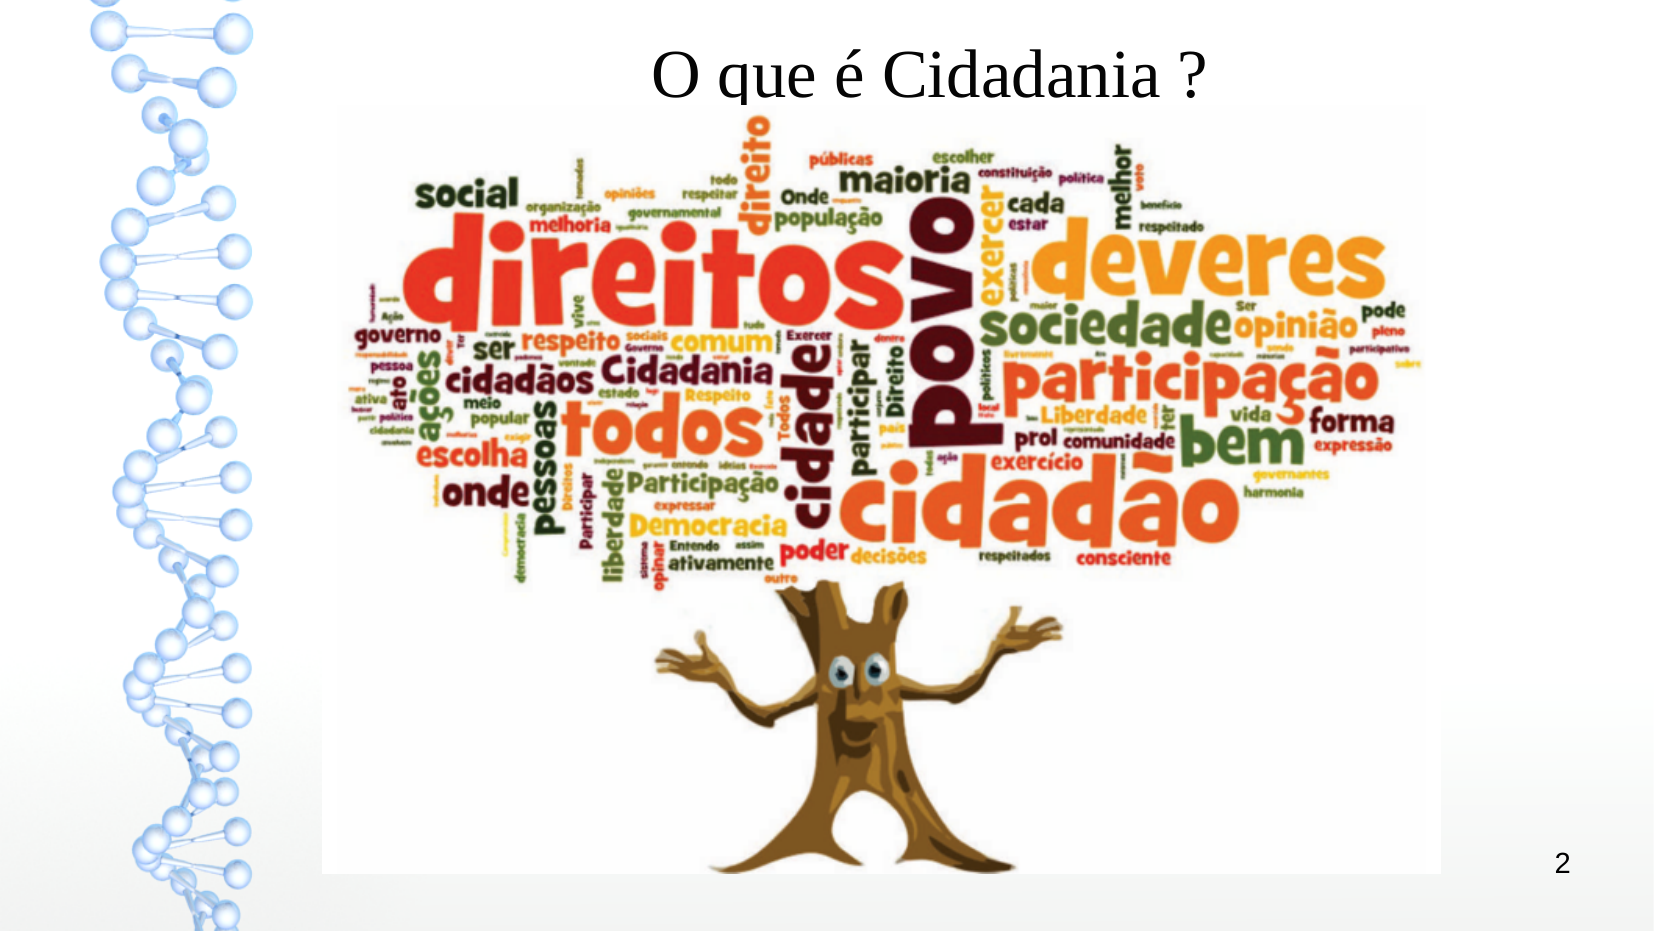

# O que é Cidadania ? O que não é Cidadania?
2